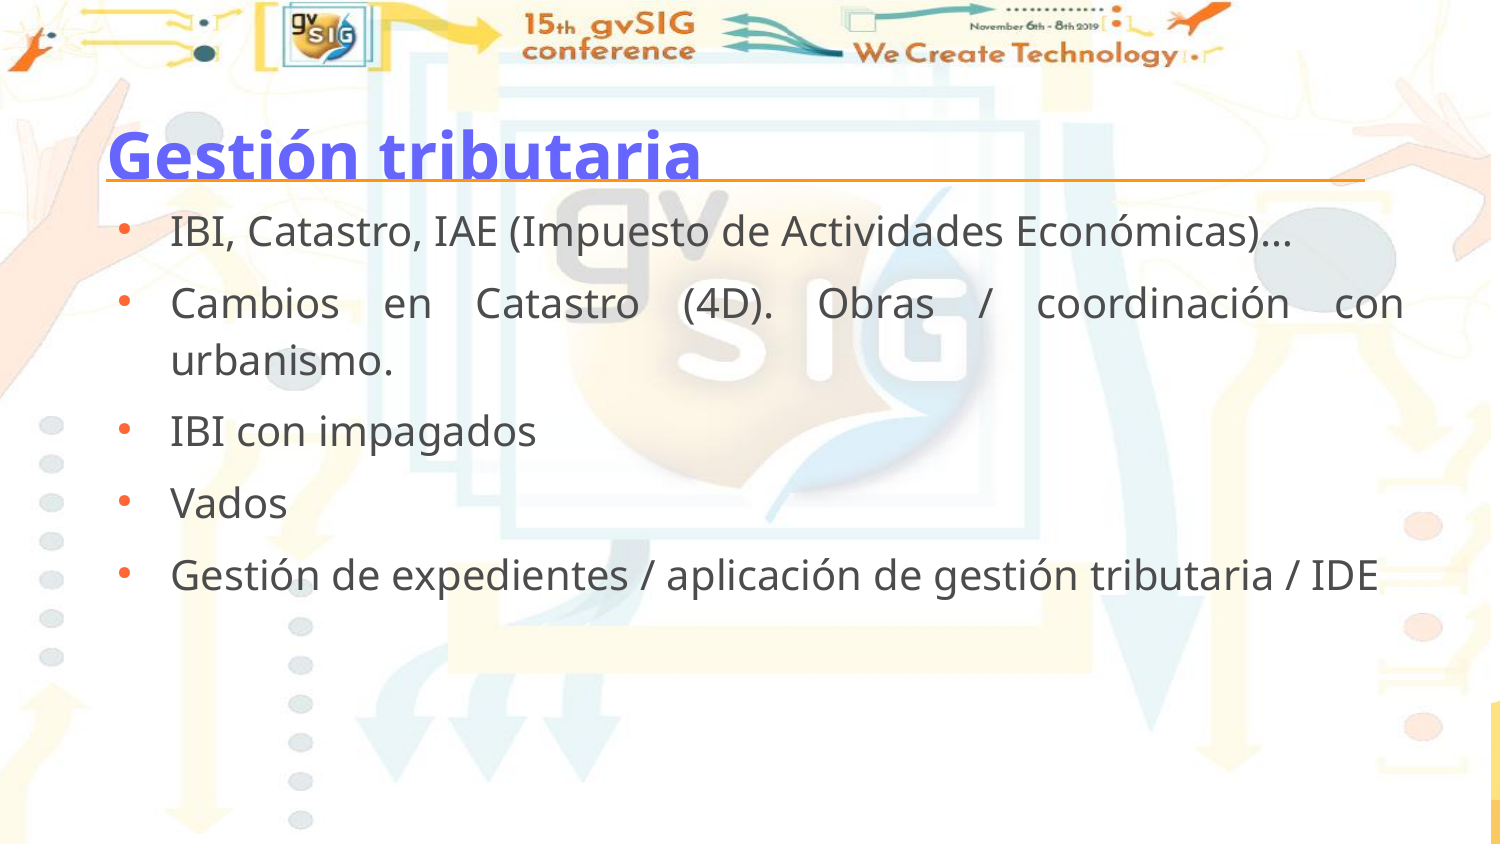

# Gestión tributaria
IBI, Catastro, IAE (Impuesto de Actividades Económicas)…
Cambios en Catastro (4D). Obras / coordinación con urbanismo.
IBI con impagados
Vados
Gestión de expedientes / aplicación de gestión tributaria / IDE